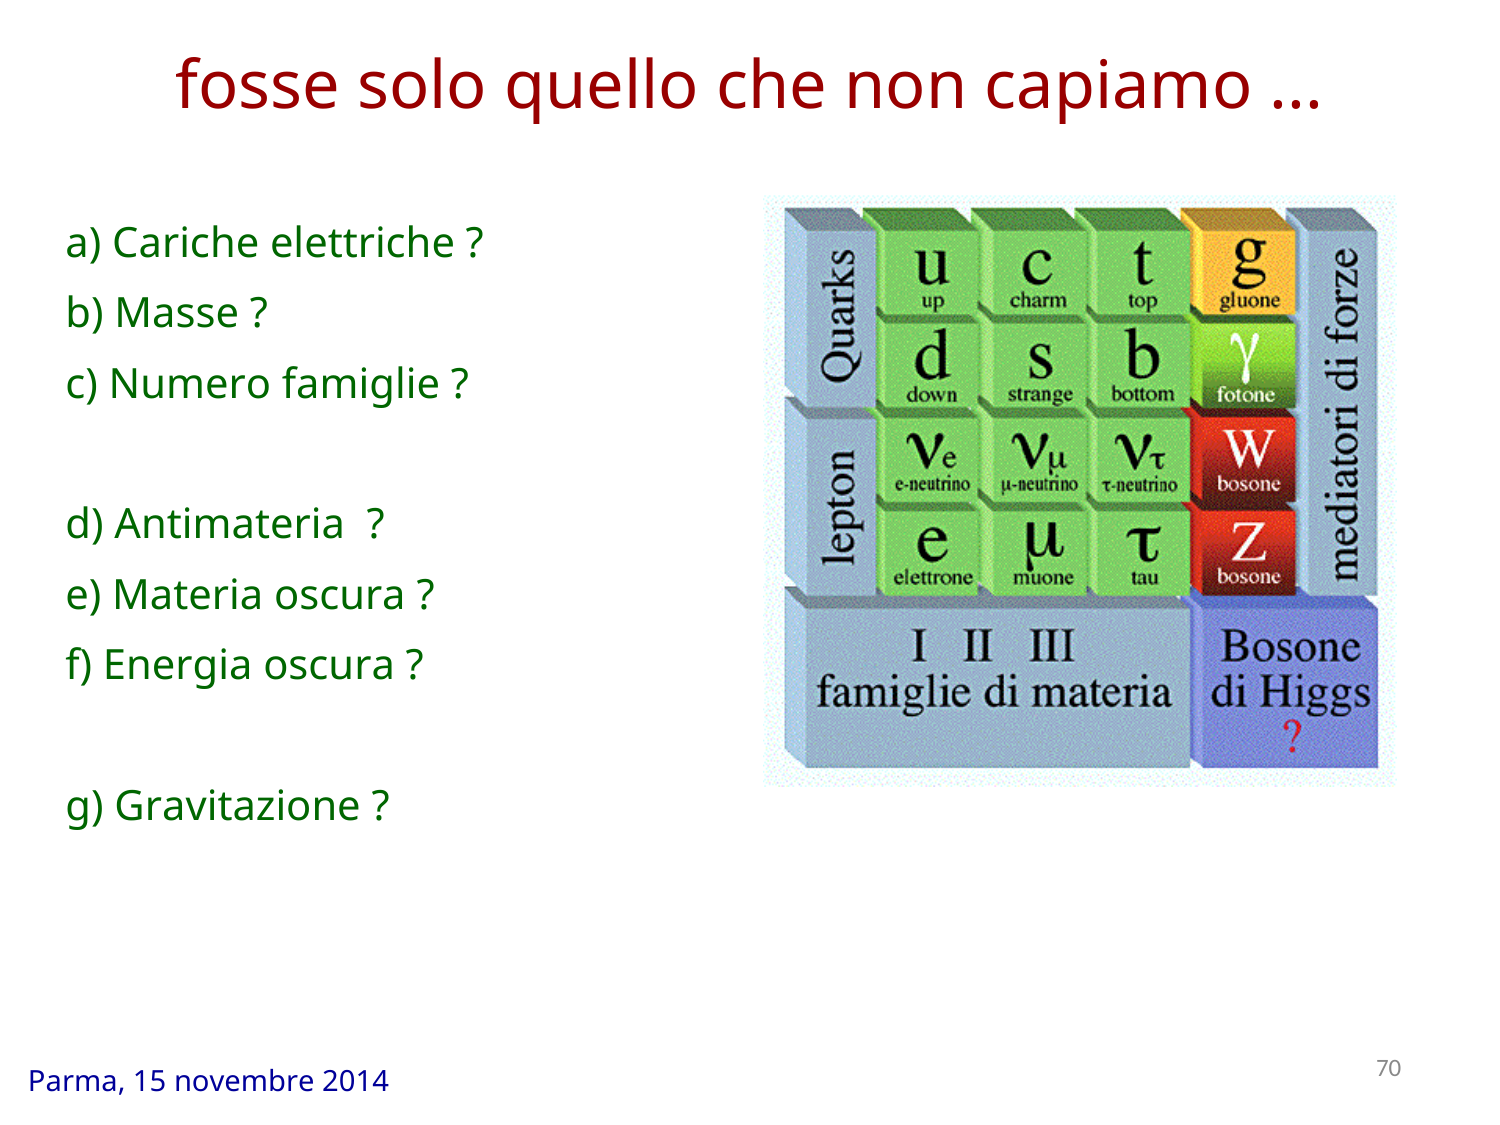

fosse solo quello che non capiamo ...
a) Cariche elettriche ?
b) Masse ?
c) Numero famiglie ?
d) Antimateria ?
e) Materia oscura ?
f) Energia oscura ?
g) Gravitazione ?
70